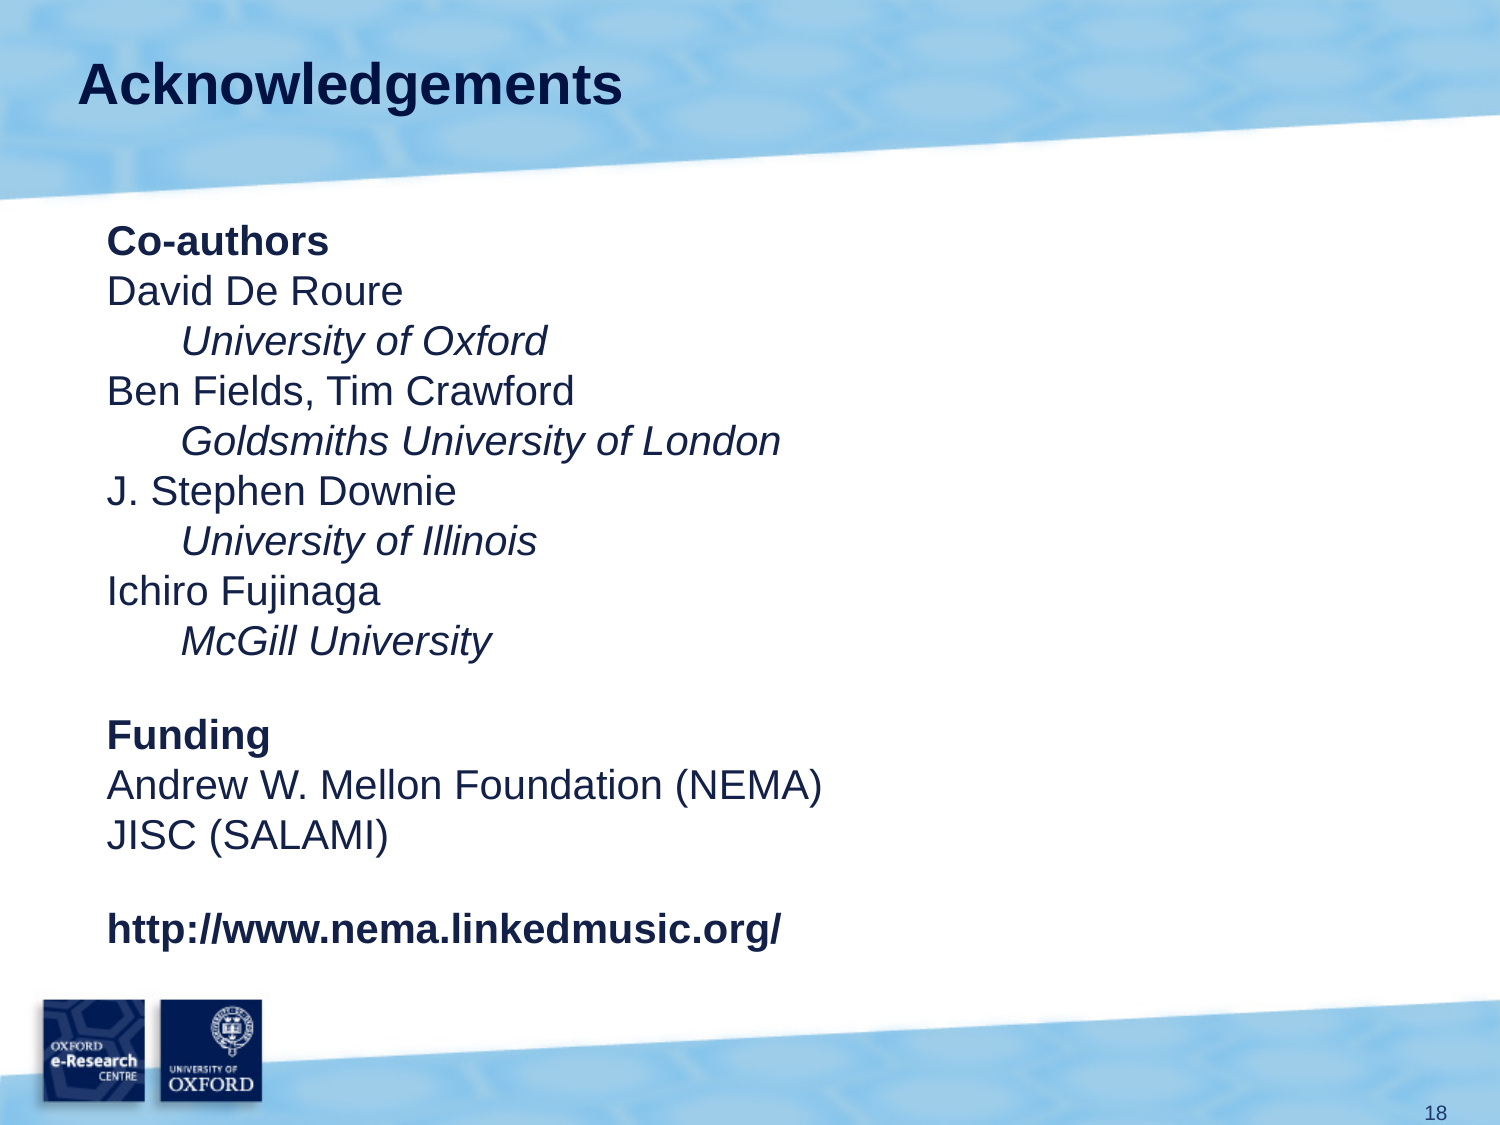

# Acknowledgements
Co-authors
David De Roure
	University of Oxford
Ben Fields, Tim Crawford
	Goldsmiths University of London
J. Stephen Downie
	University of Illinois
Ichiro Fujinaga
	McGill University
Funding
Andrew W. Mellon Foundation (NEMA)
JISC (SALAMI)
http://www.nema.linkedmusic.org/